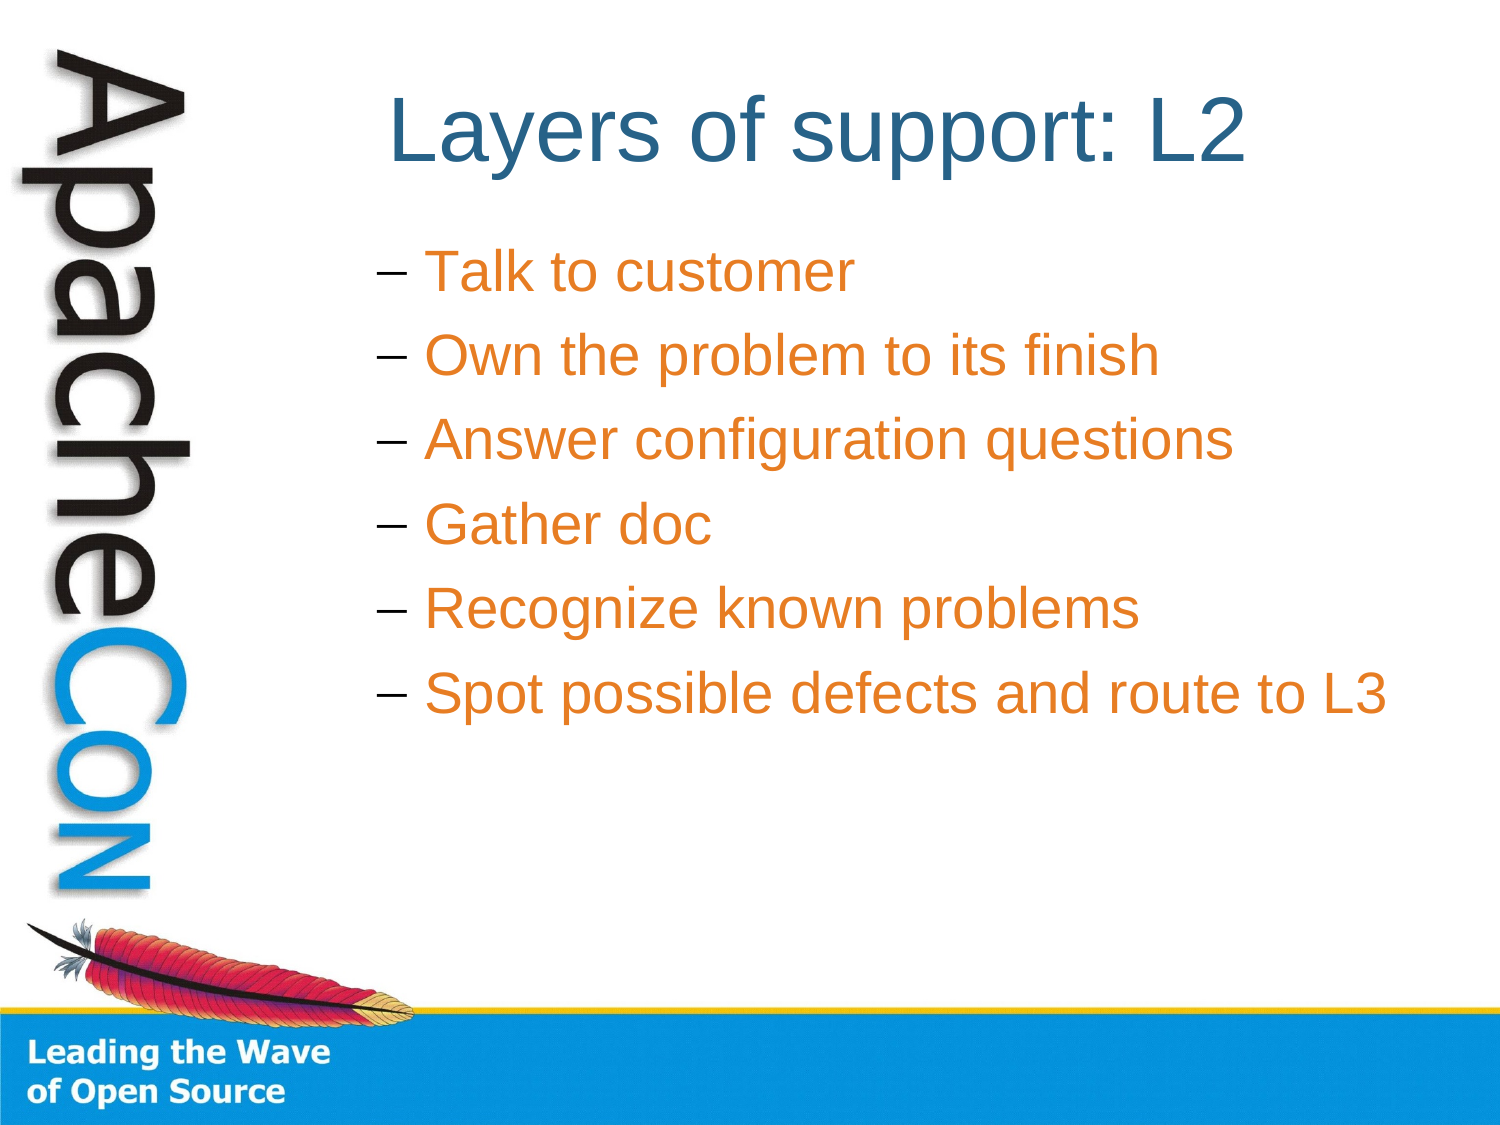

# Layers of support: L2
Talk to customer
Own the problem to its finish
Answer configuration questions
Gather doc
Recognize known problems
Spot possible defects and route to L3